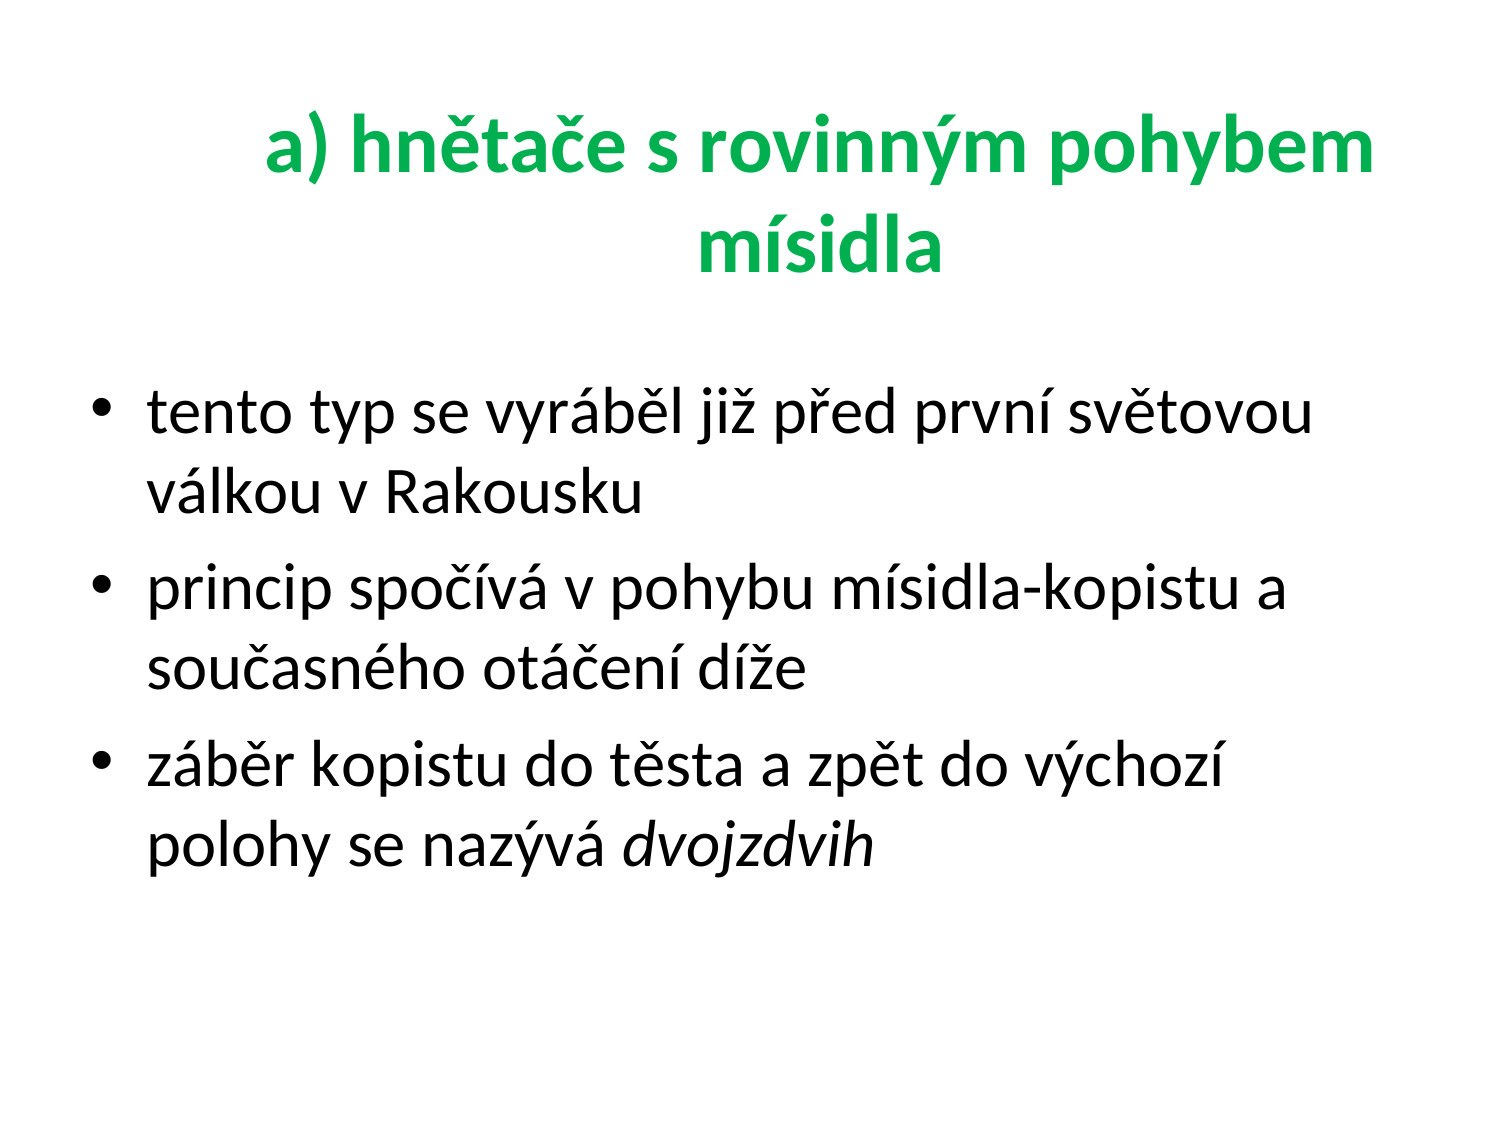

# a) hnětače s rovinným pohybem mísidla
tento typ se vyráběl již před první světovou válkou v Rakousku
princip spočívá v pohybu mísidla-kopistu a současného otáčení díže
záběr kopistu do těsta a zpět do výchozí polohy se nazývá dvojzdvih